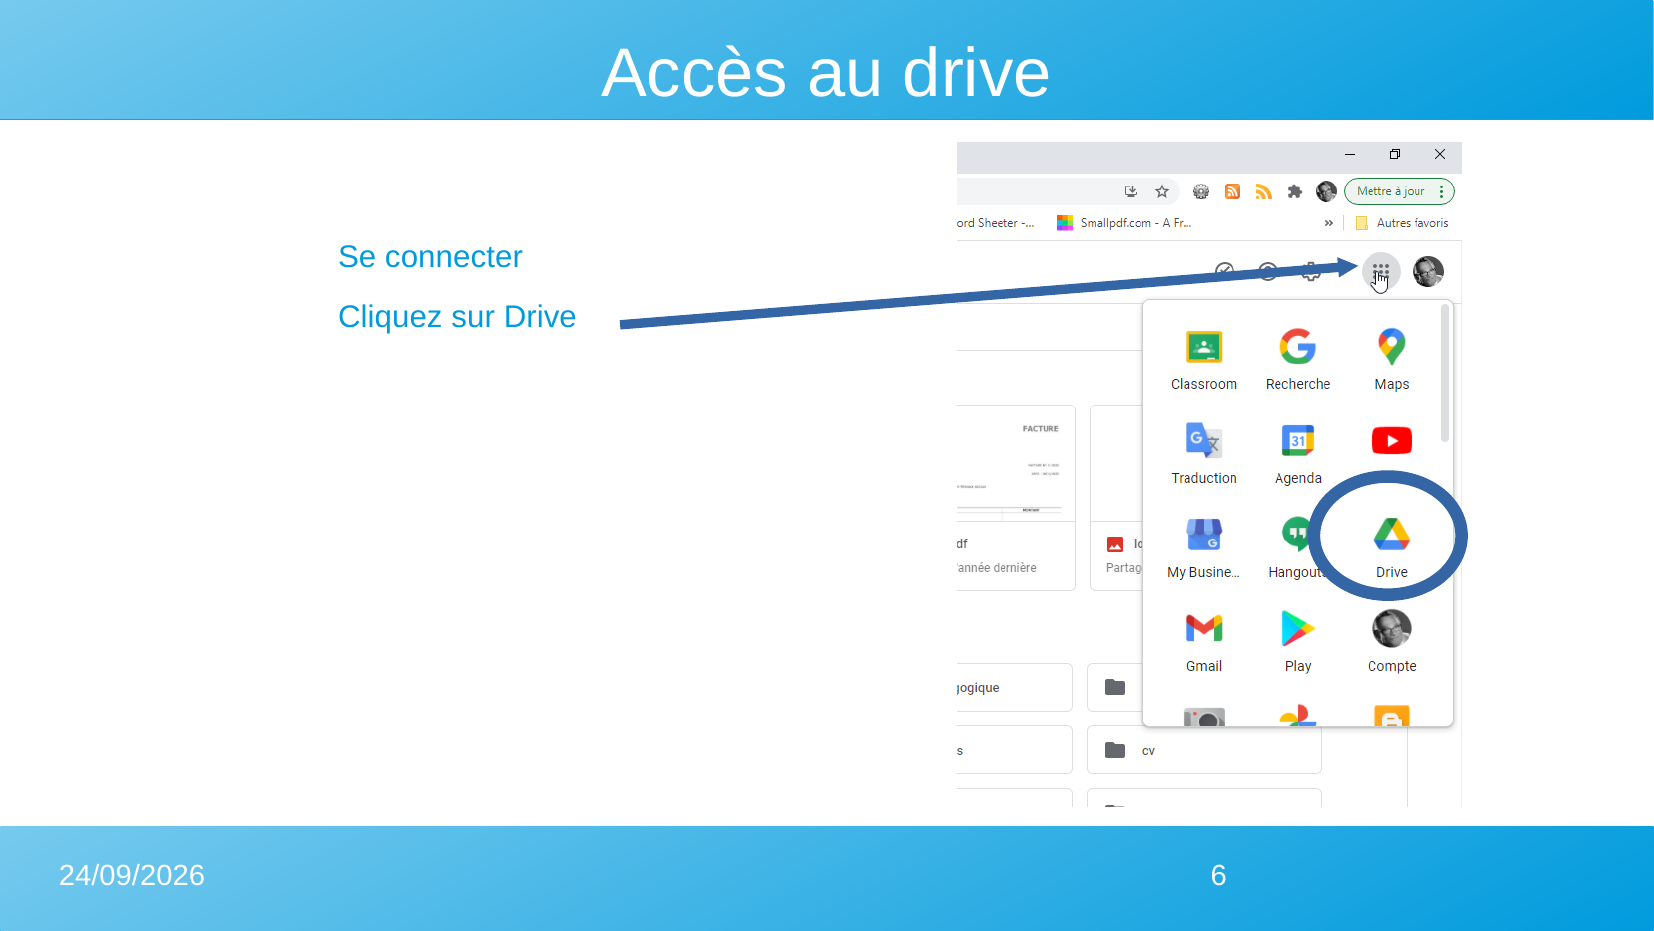

# Accès au drive
Se connecter
Cliquez sur Drive